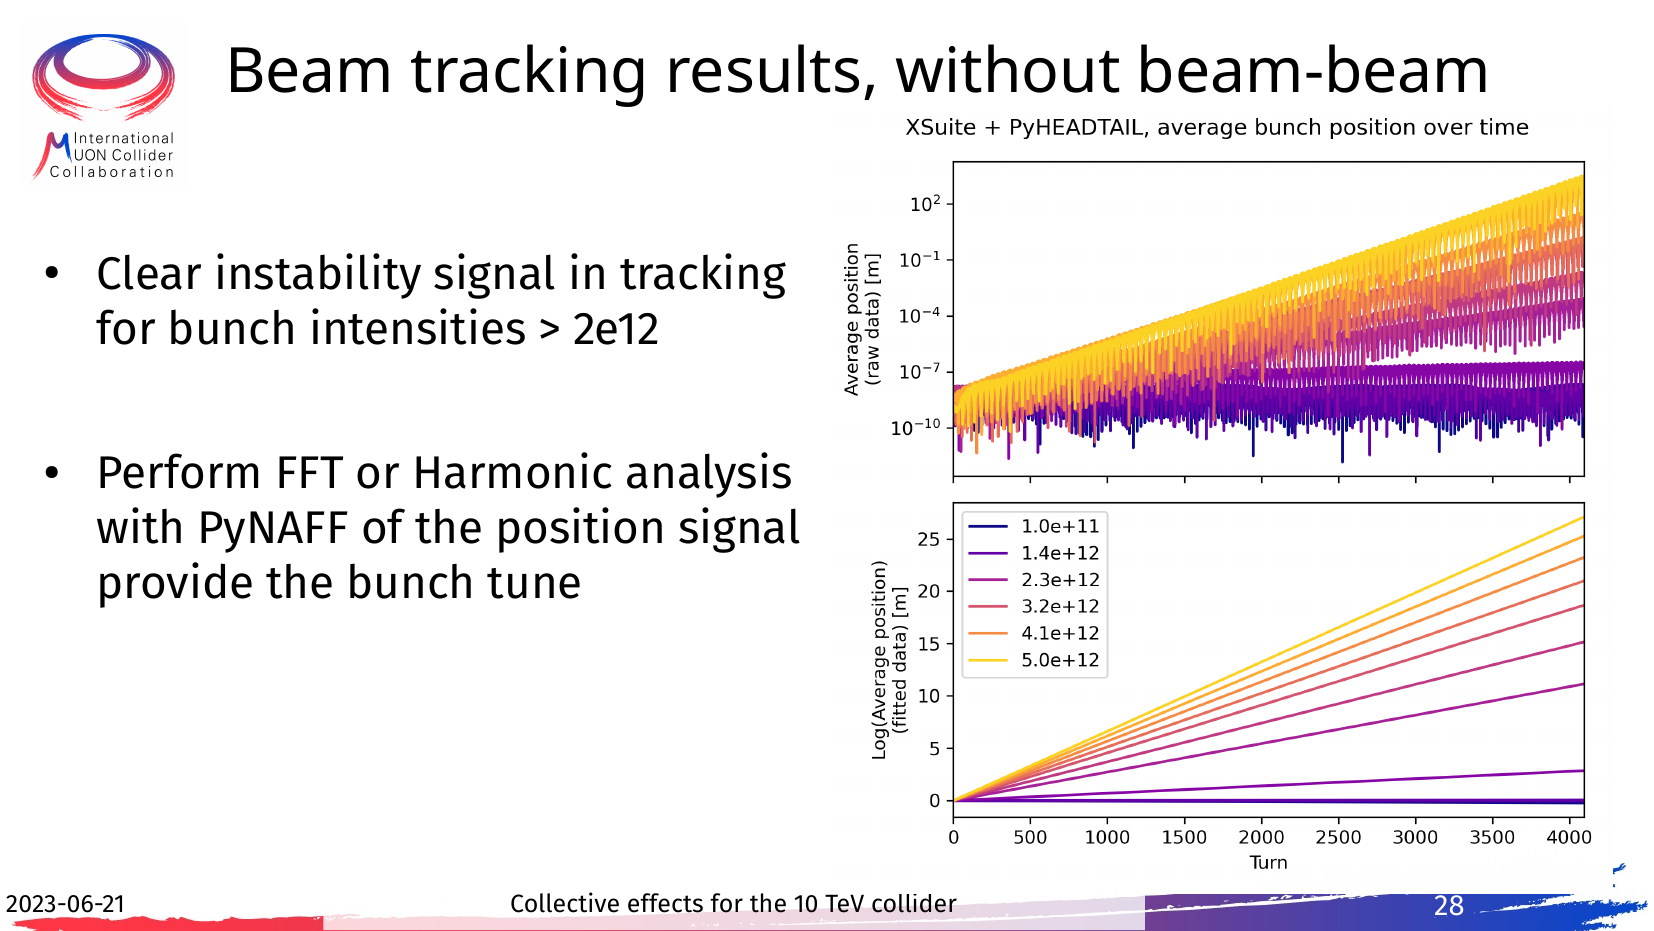

Beam tracking results, without beam-beam
# Clear instability signal in tracking for bunch intensities > 2e12
Perform FFT or Harmonic analysis with PyNAFF of the position signal provide the bunch tune
2023-06-21
Collective effects for the 10 TeV collider
28